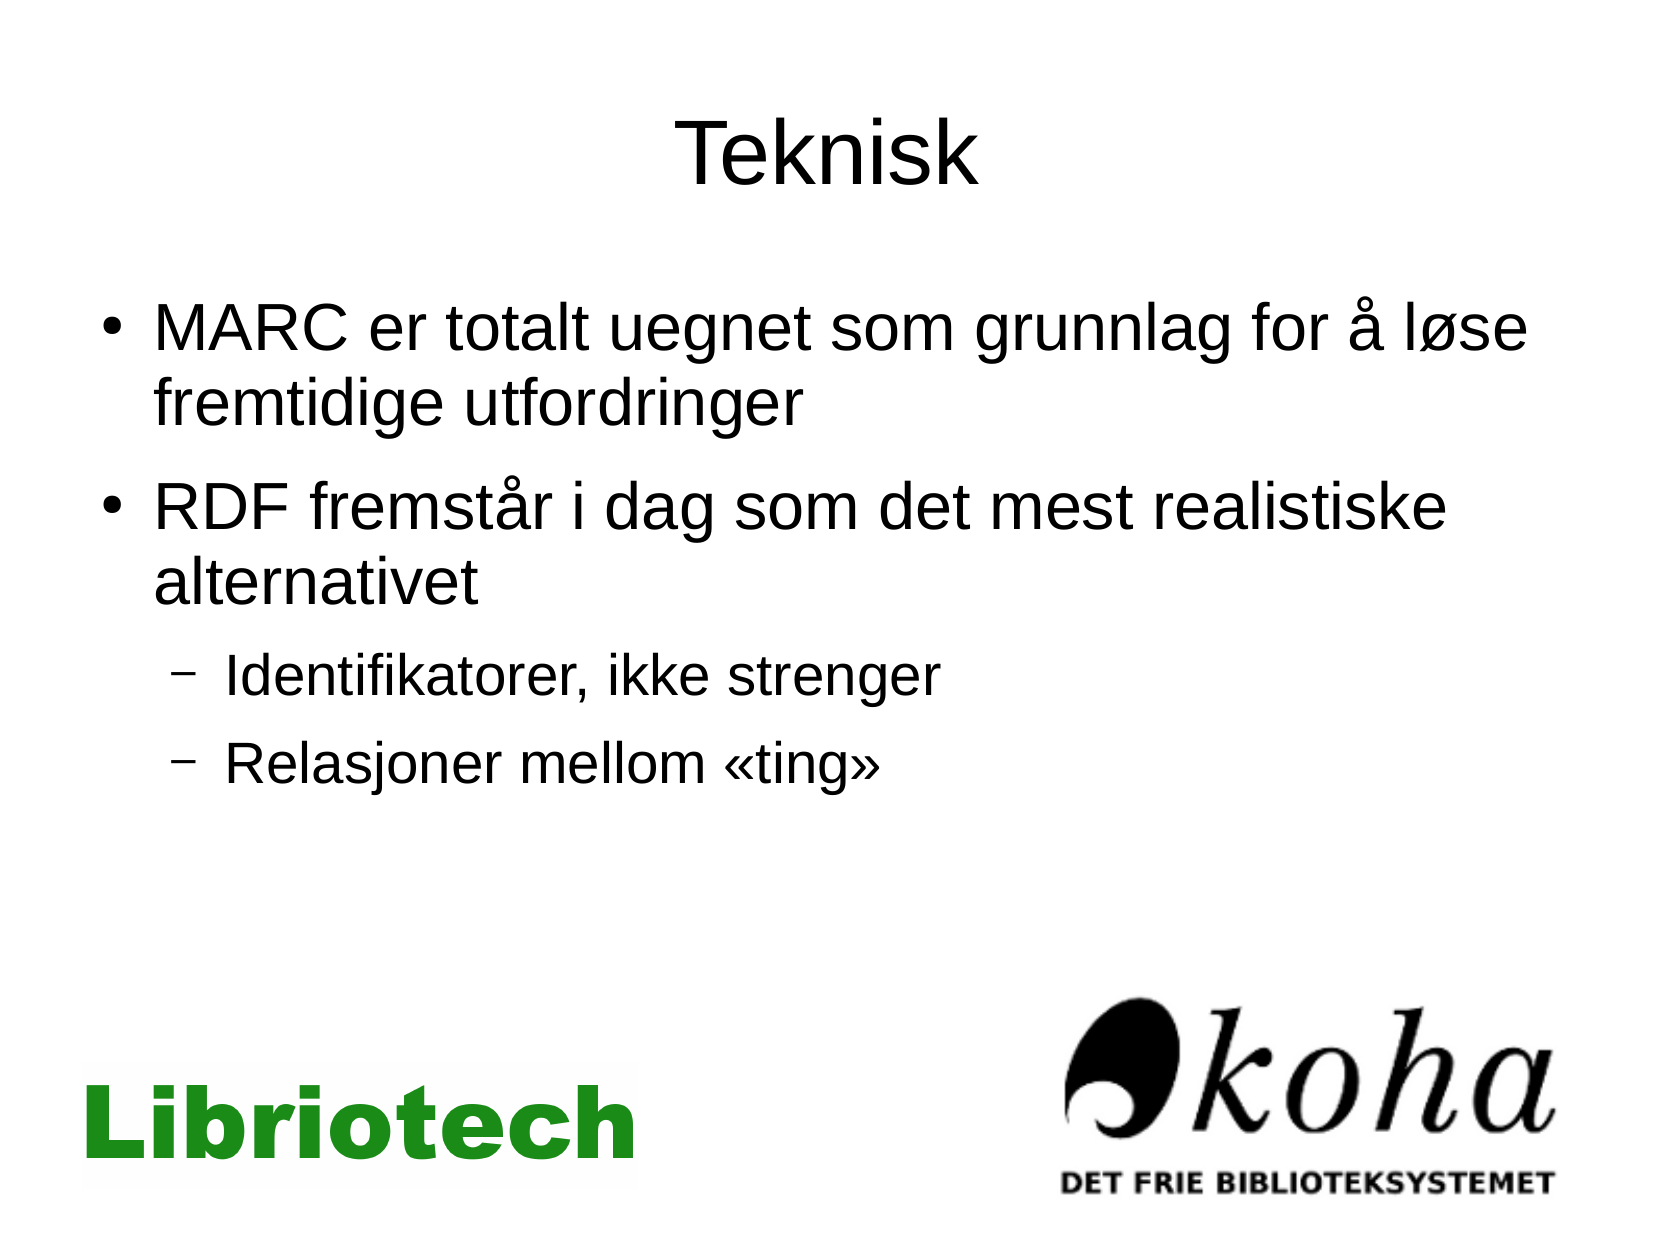

# Teknisk
MARC er totalt uegnet som grunnlag for å løse fremtidige utfordringer
RDF fremstår i dag som det mest realistiske alternativet
Identifikatorer, ikke strenger
Relasjoner mellom «ting»